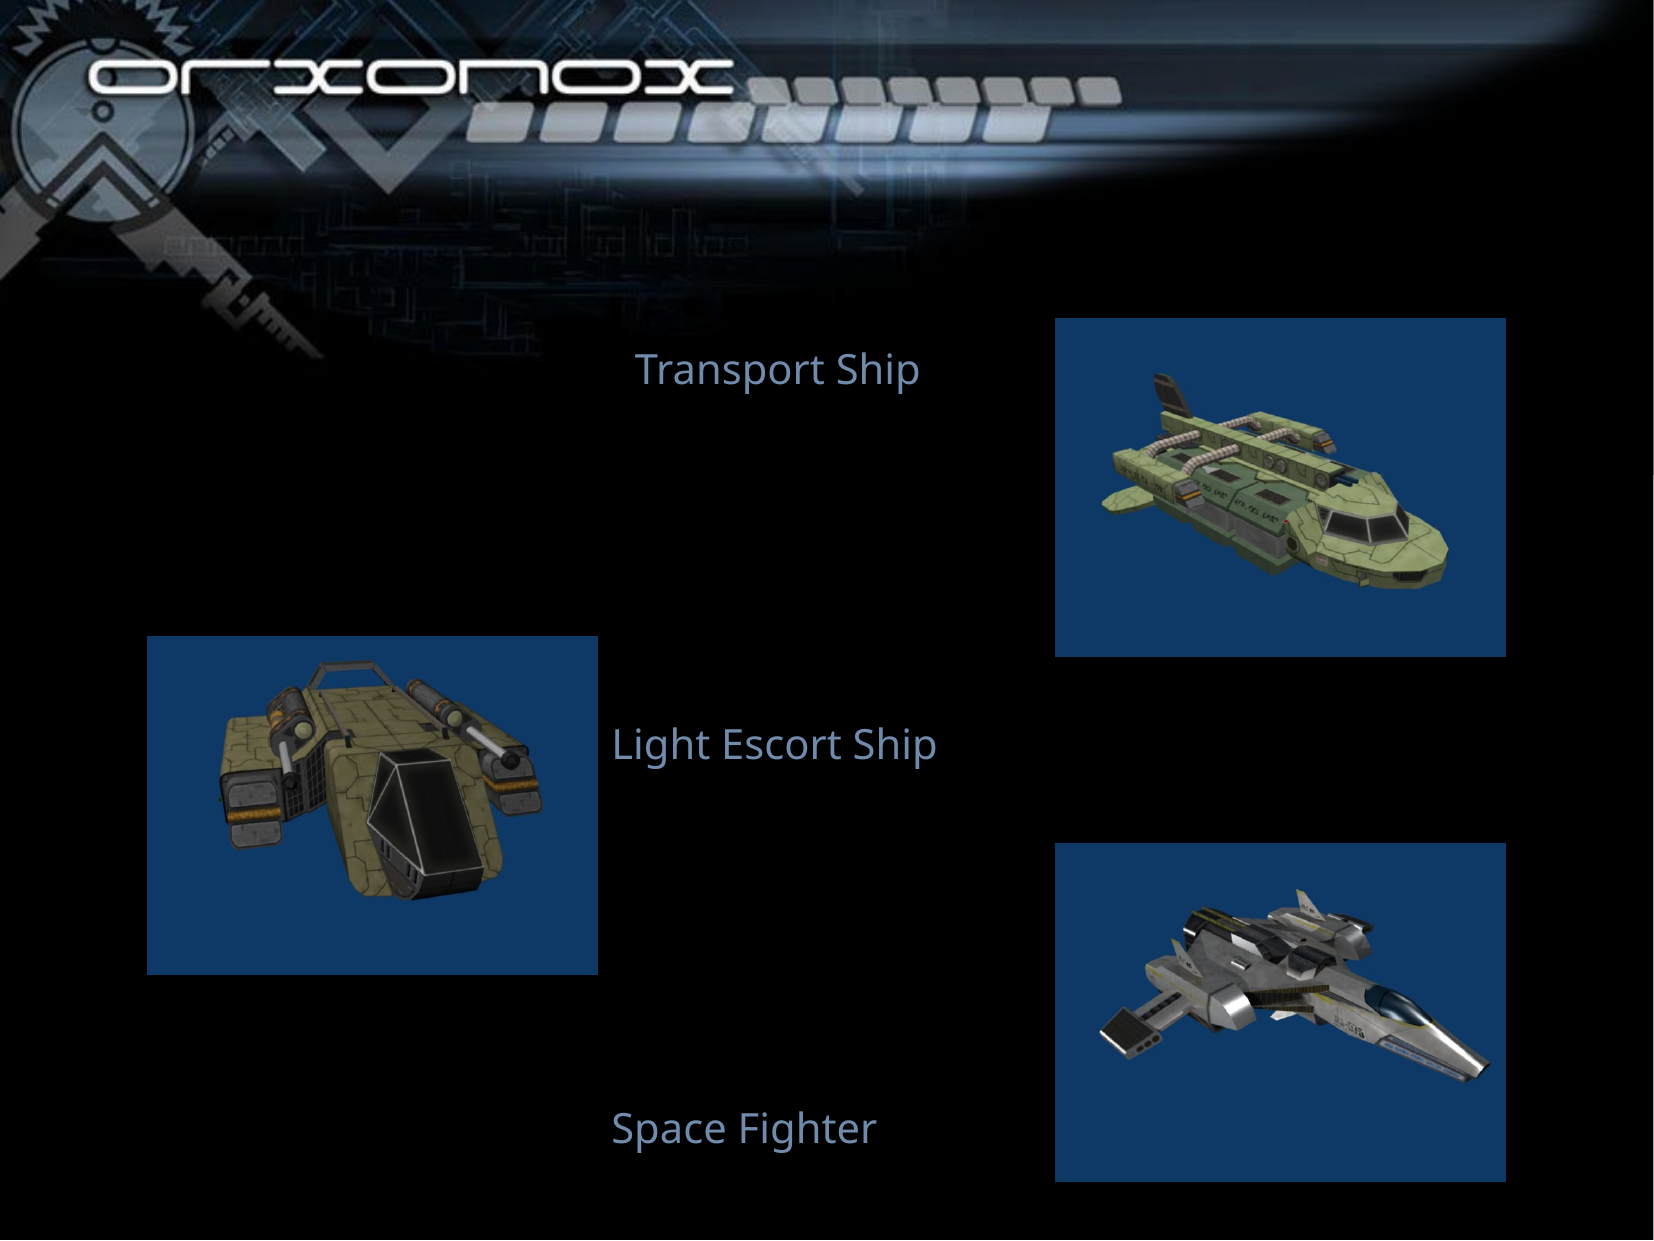

Transport Ship
Light Escort Ship
Space Fighter